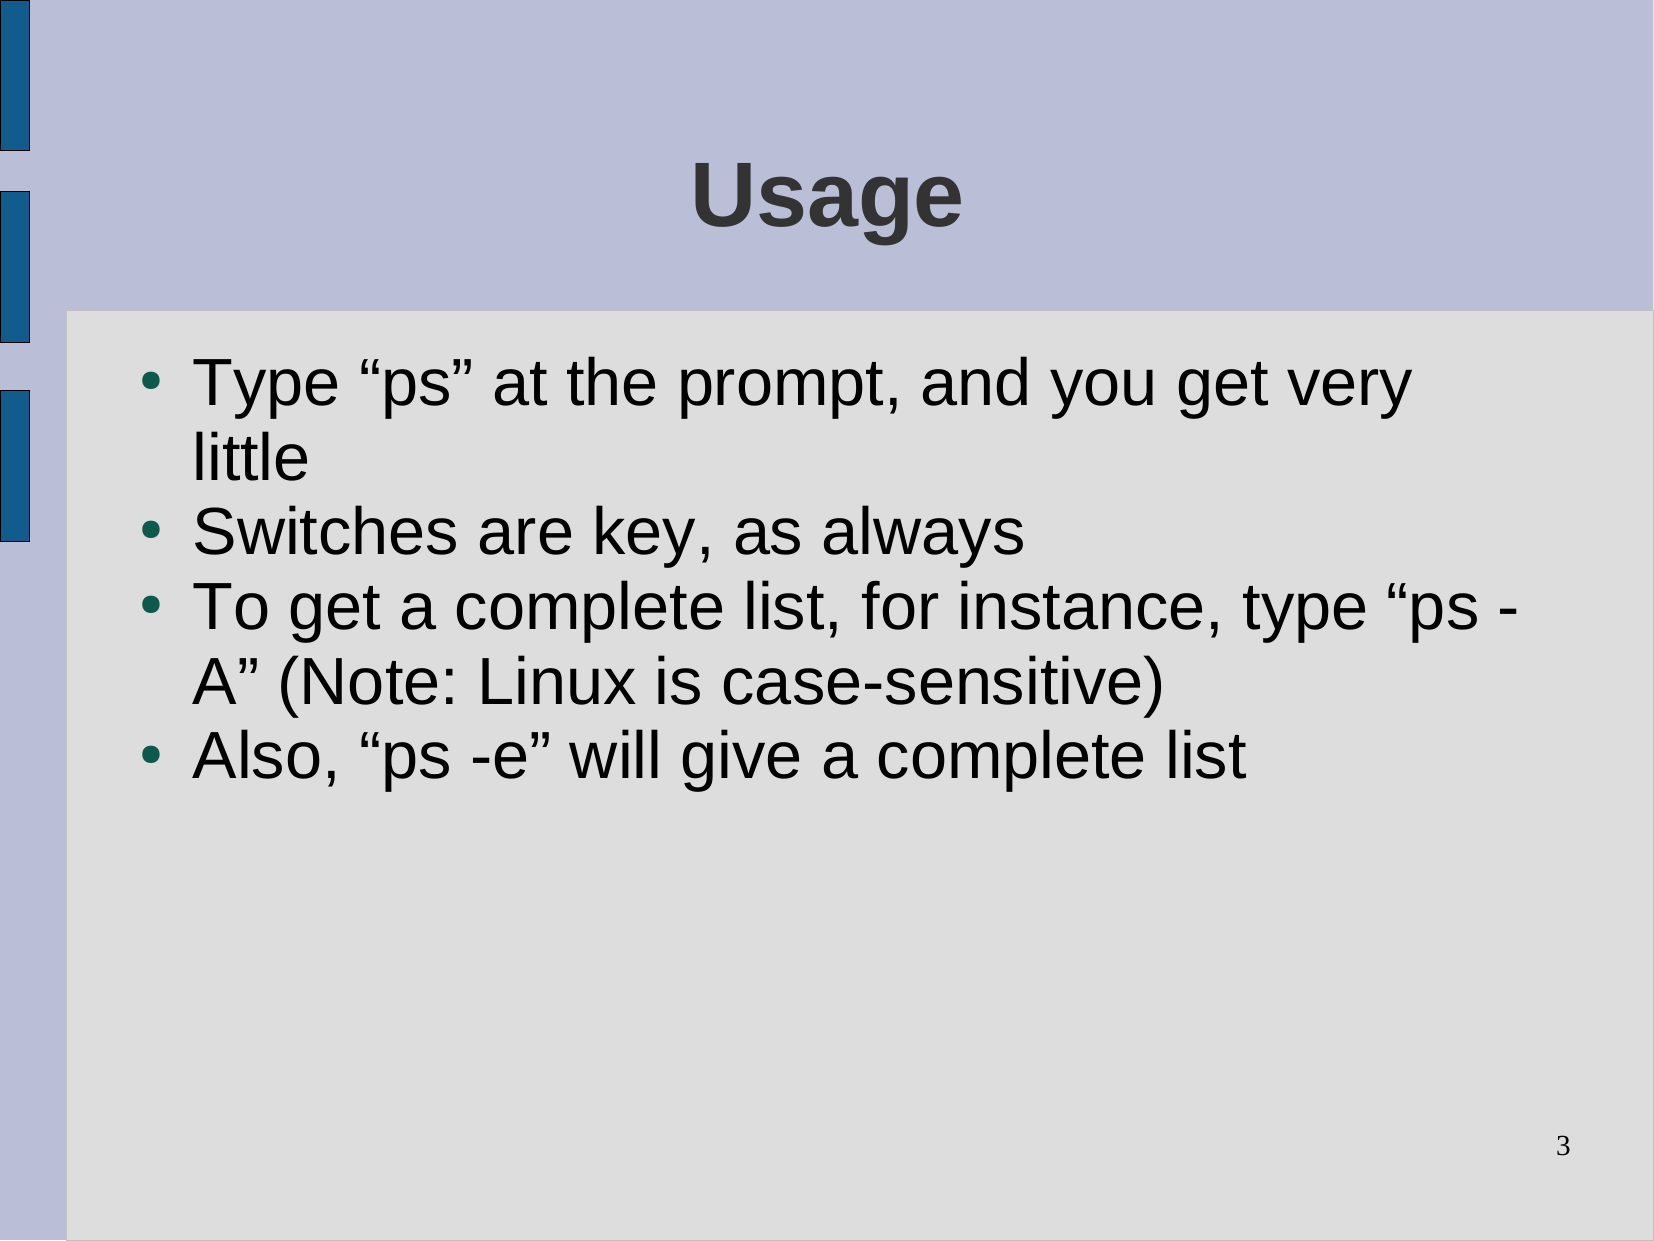

# Usage
Type “ps” at the prompt, and you get very little
Switches are key, as always
To get a complete list, for instance, type “ps -A” (Note: Linux is case-sensitive)
Also, “ps -e” will give a complete list
3